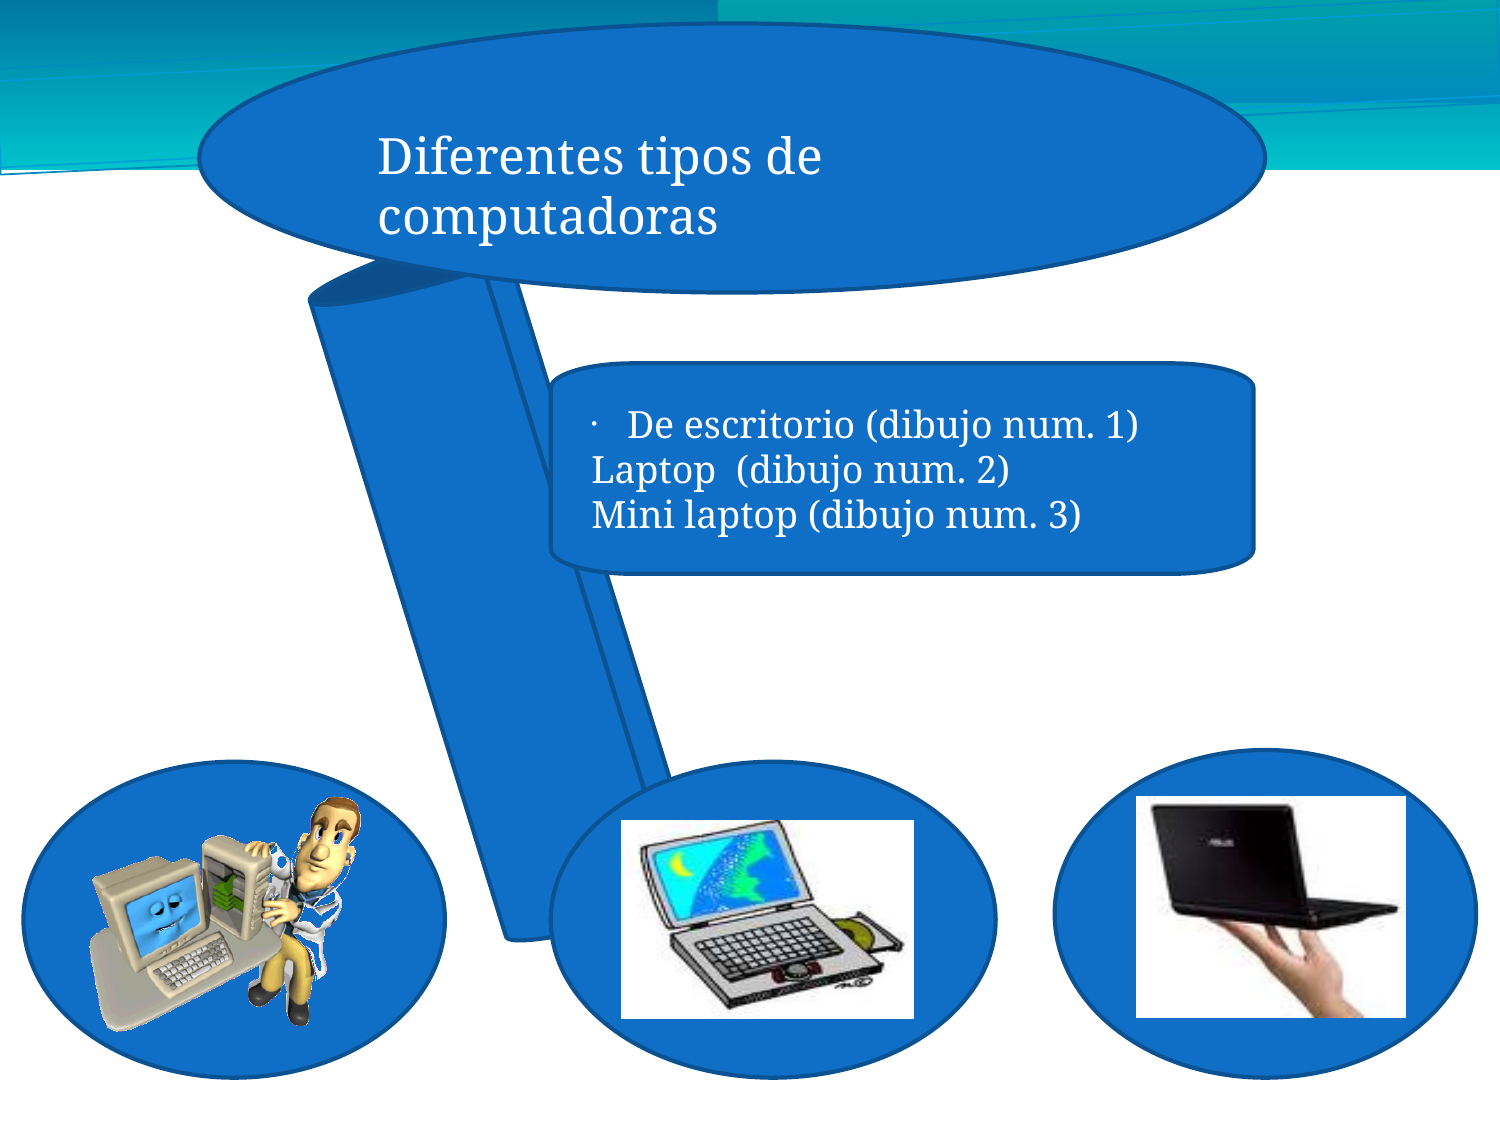

Diferentes tipos de computadoras
De escritorio (dibujo num. 1)
Laptop (dibujo num. 2)
Mini laptop (dibujo num. 3)